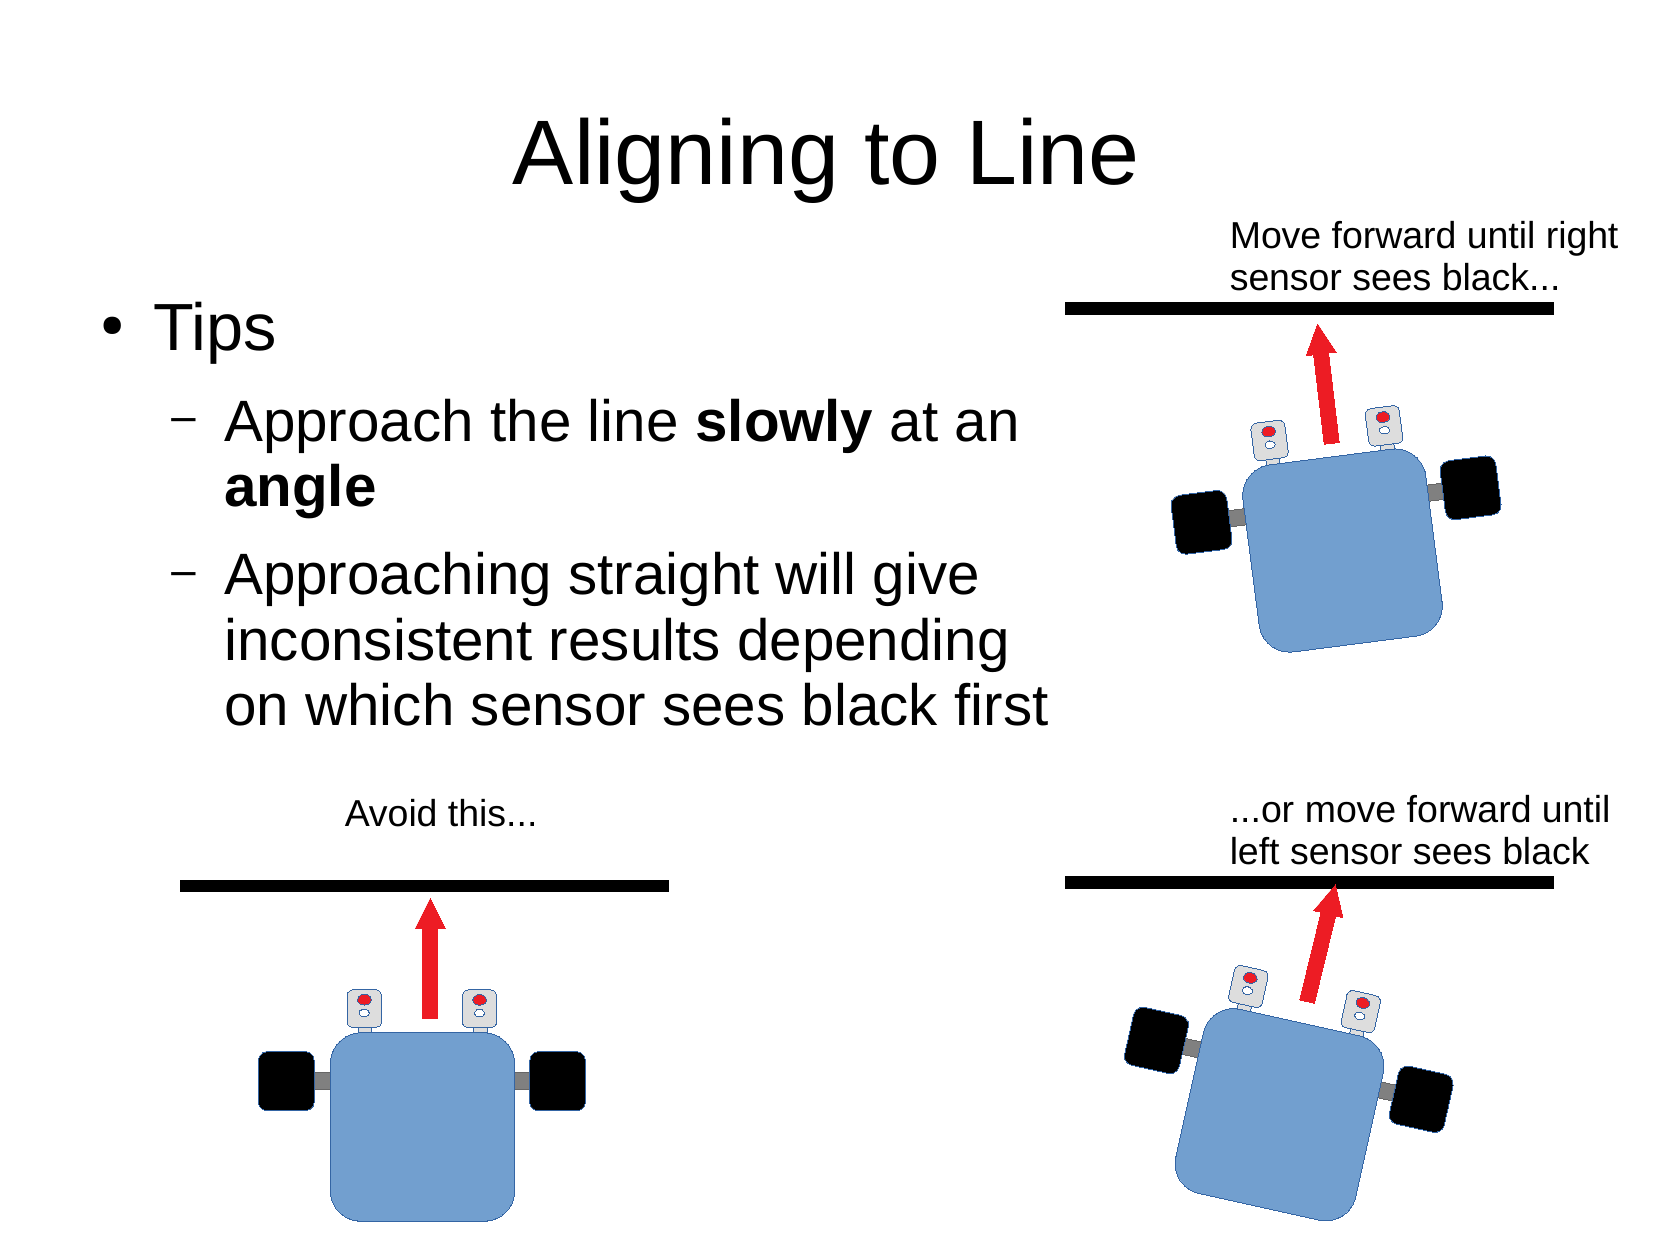

# Aligning to Line
Move forward until right sensor sees black...
Tips
Approach the line slowly at an angle
Approaching straight will give inconsistent results depending on which sensor sees black first
...or move forward until left sensor sees black
Avoid this...